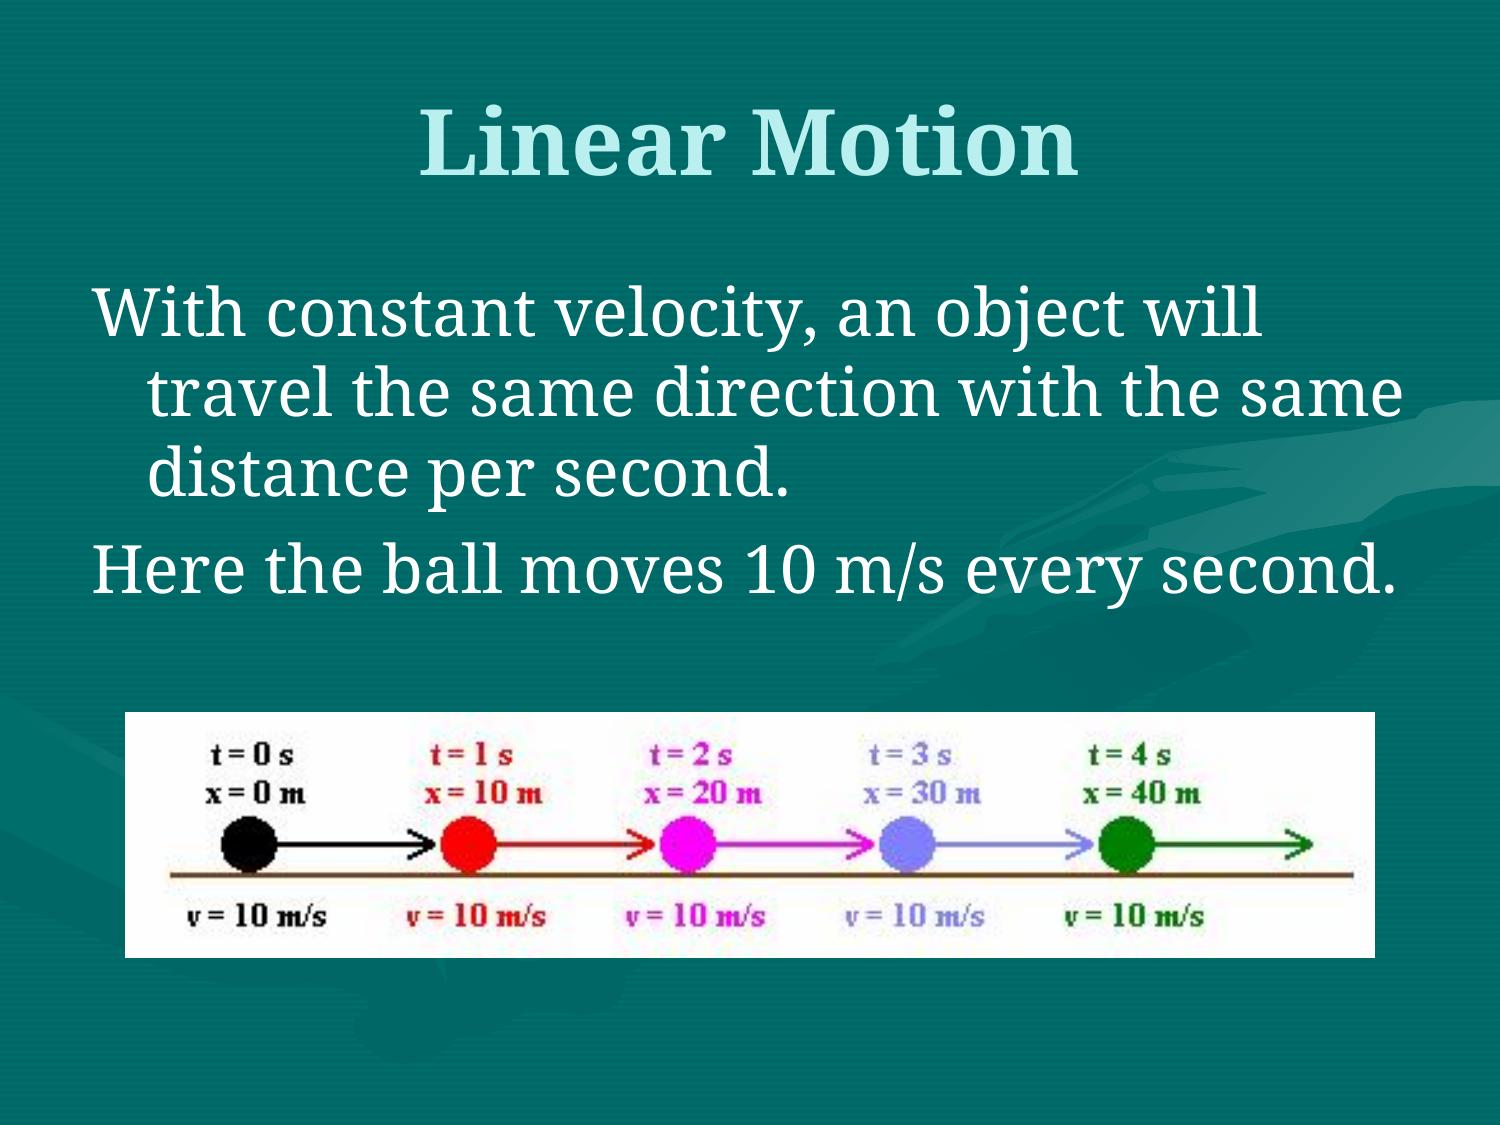

# Linear Motion
With constant velocity, an object will travel the same direction with the same distance per second.
Here the ball moves 10 m/s every second.